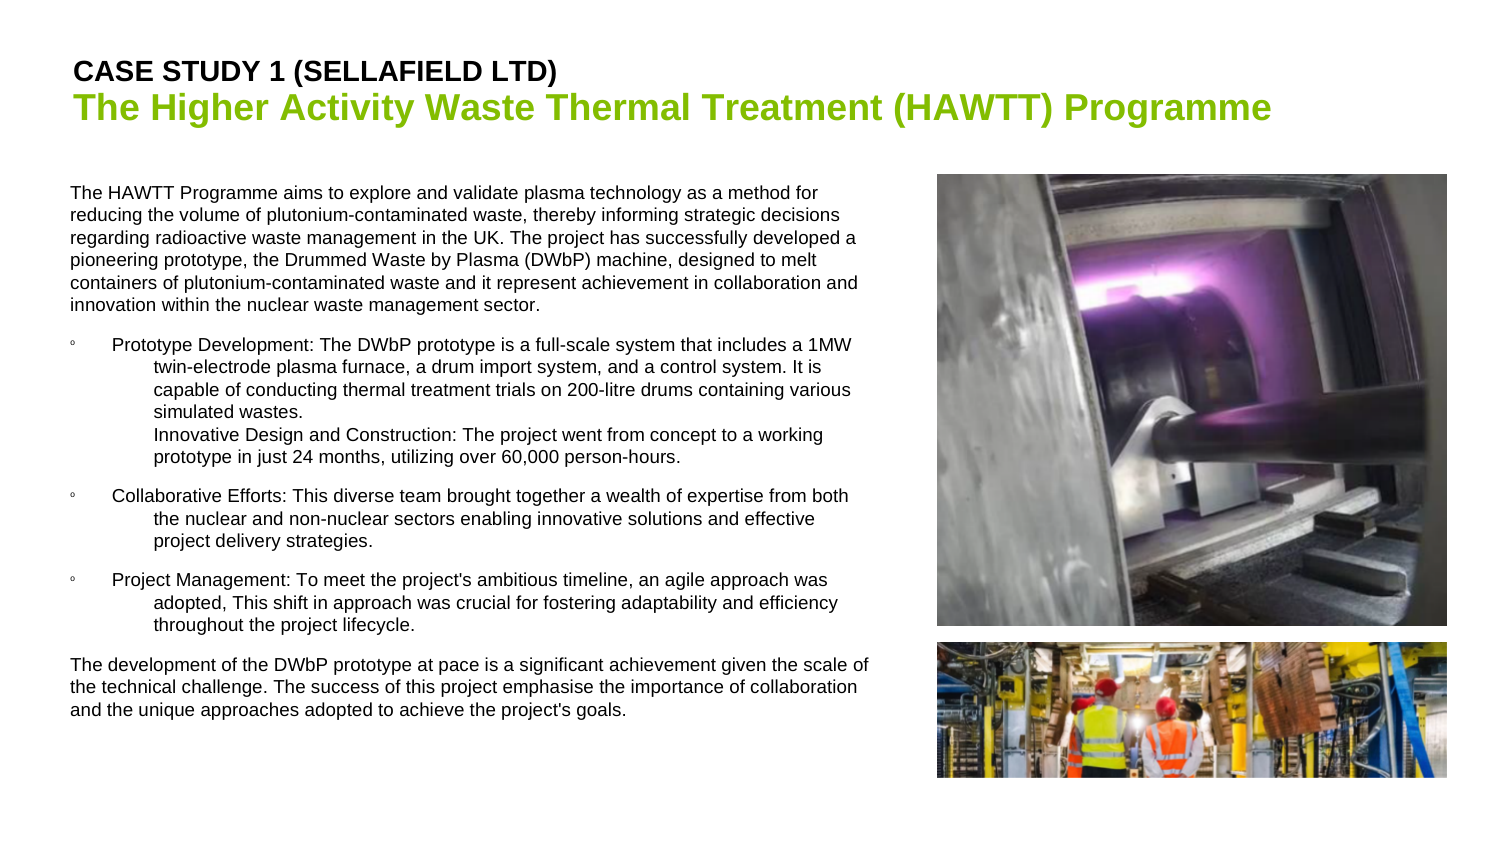

# CASE STUDY 1 (SELLAFIELD LTD) The Higher Activity Waste Thermal Treatment (HAWTT) Programme
The HAWTT Programme aims to explore and validate plasma technology as a method for reducing the volume of plutonium-contaminated waste, thereby informing strategic decisions regarding radioactive waste management in the UK. The project has successfully developed a pioneering prototype, the Drummed Waste by Plasma (DWbP) machine, designed to melt containers of plutonium-contaminated waste and it represent achievement in collaboration and innovation within the nuclear waste management sector.
﻿﻿Prototype Development: The DWbP prototype is a full-scale system that includes a 1MW twin-electrode plasma furnace, a drum import system, and a control system. It is capable of conducting thermal treatment trials on 200-litre drums containing various simulated wastes.
Innovative Design and Construction: The project went from concept to a working prototype in just 24 months, utilizing over 60,000 person-hours.
﻿﻿Collaborative Efforts: This diverse team brought together a wealth of expertise from both the nuclear and non-nuclear sectors enabling innovative solutions and effective project delivery strategies.
﻿﻿Project Management: To meet the project's ambitious timeline, an agile approach was adopted, This shift in approach was crucial for fostering adaptability and efficiency throughout the project lifecycle.
The development of the DWbP prototype at pace is a significant achievement given the scale of the technical challenge. The success of this project emphasise the importance of collaboration and the unique approaches adopted to achieve the project's goals.